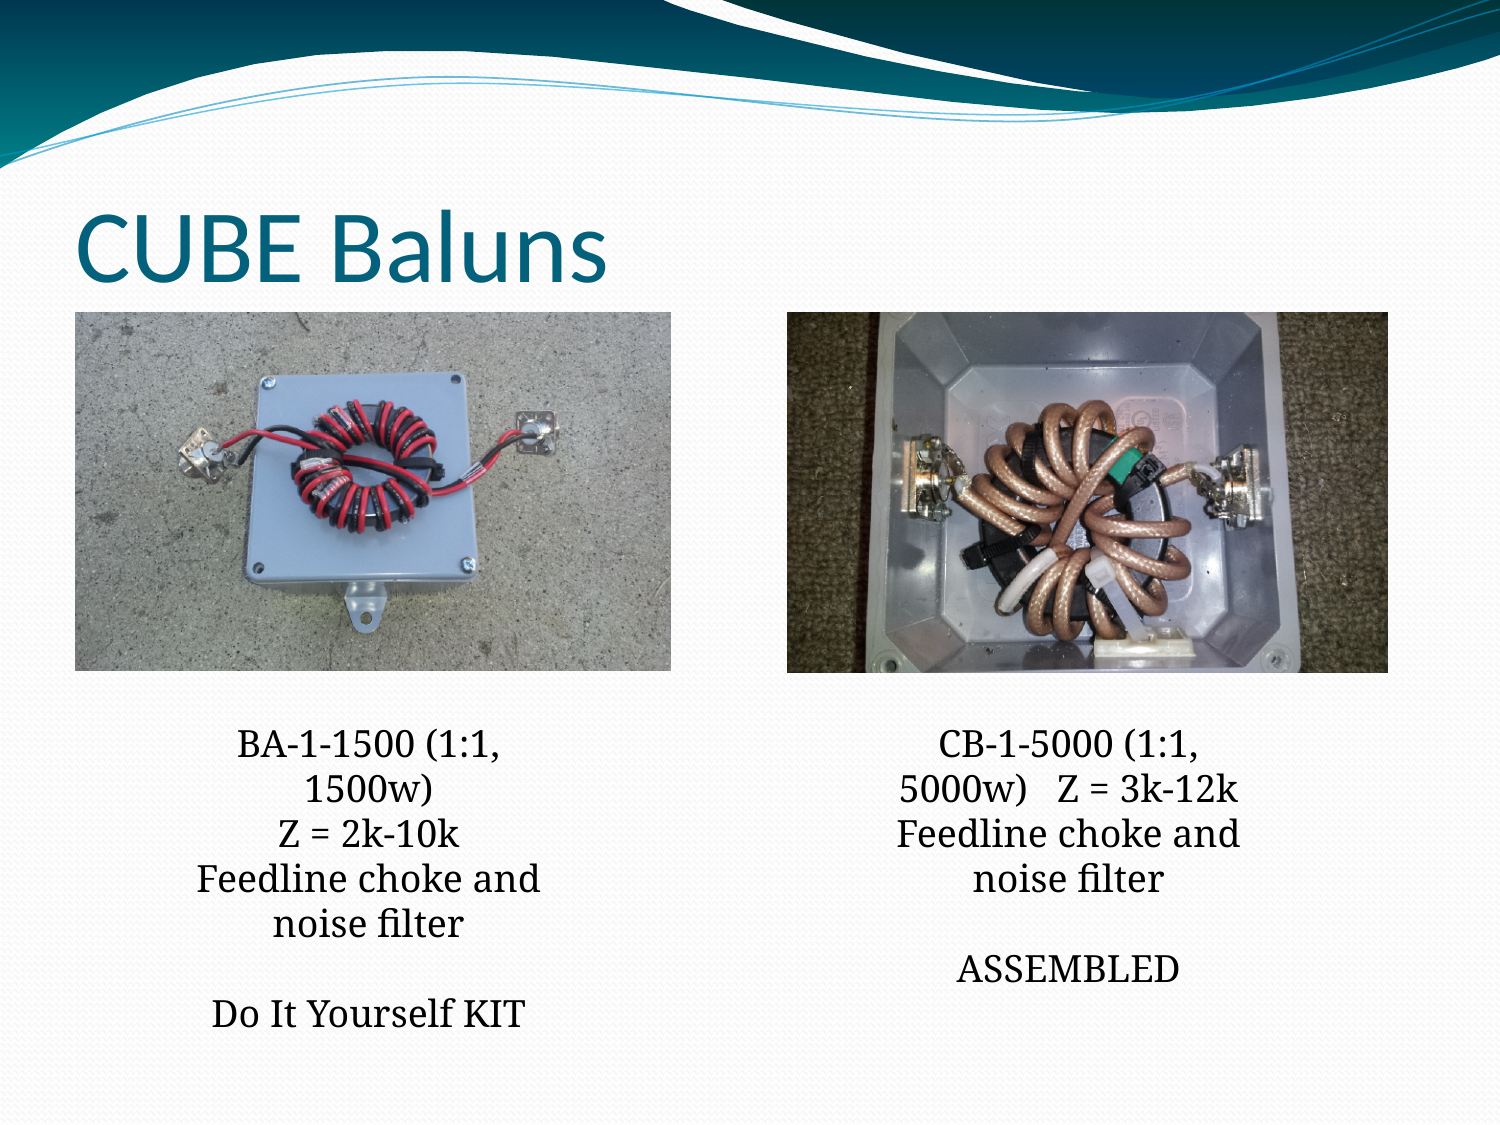

# CUBE Baluns
BA-1-1500 (1:1, 1500w)
Z = 2k-10k
Feedline choke and noise filter
Do It Yourself KIT
CB-1-5000 (1:1, 5000w) Z = 3k-12k
Feedline choke and noise filter
ASSEMBLED